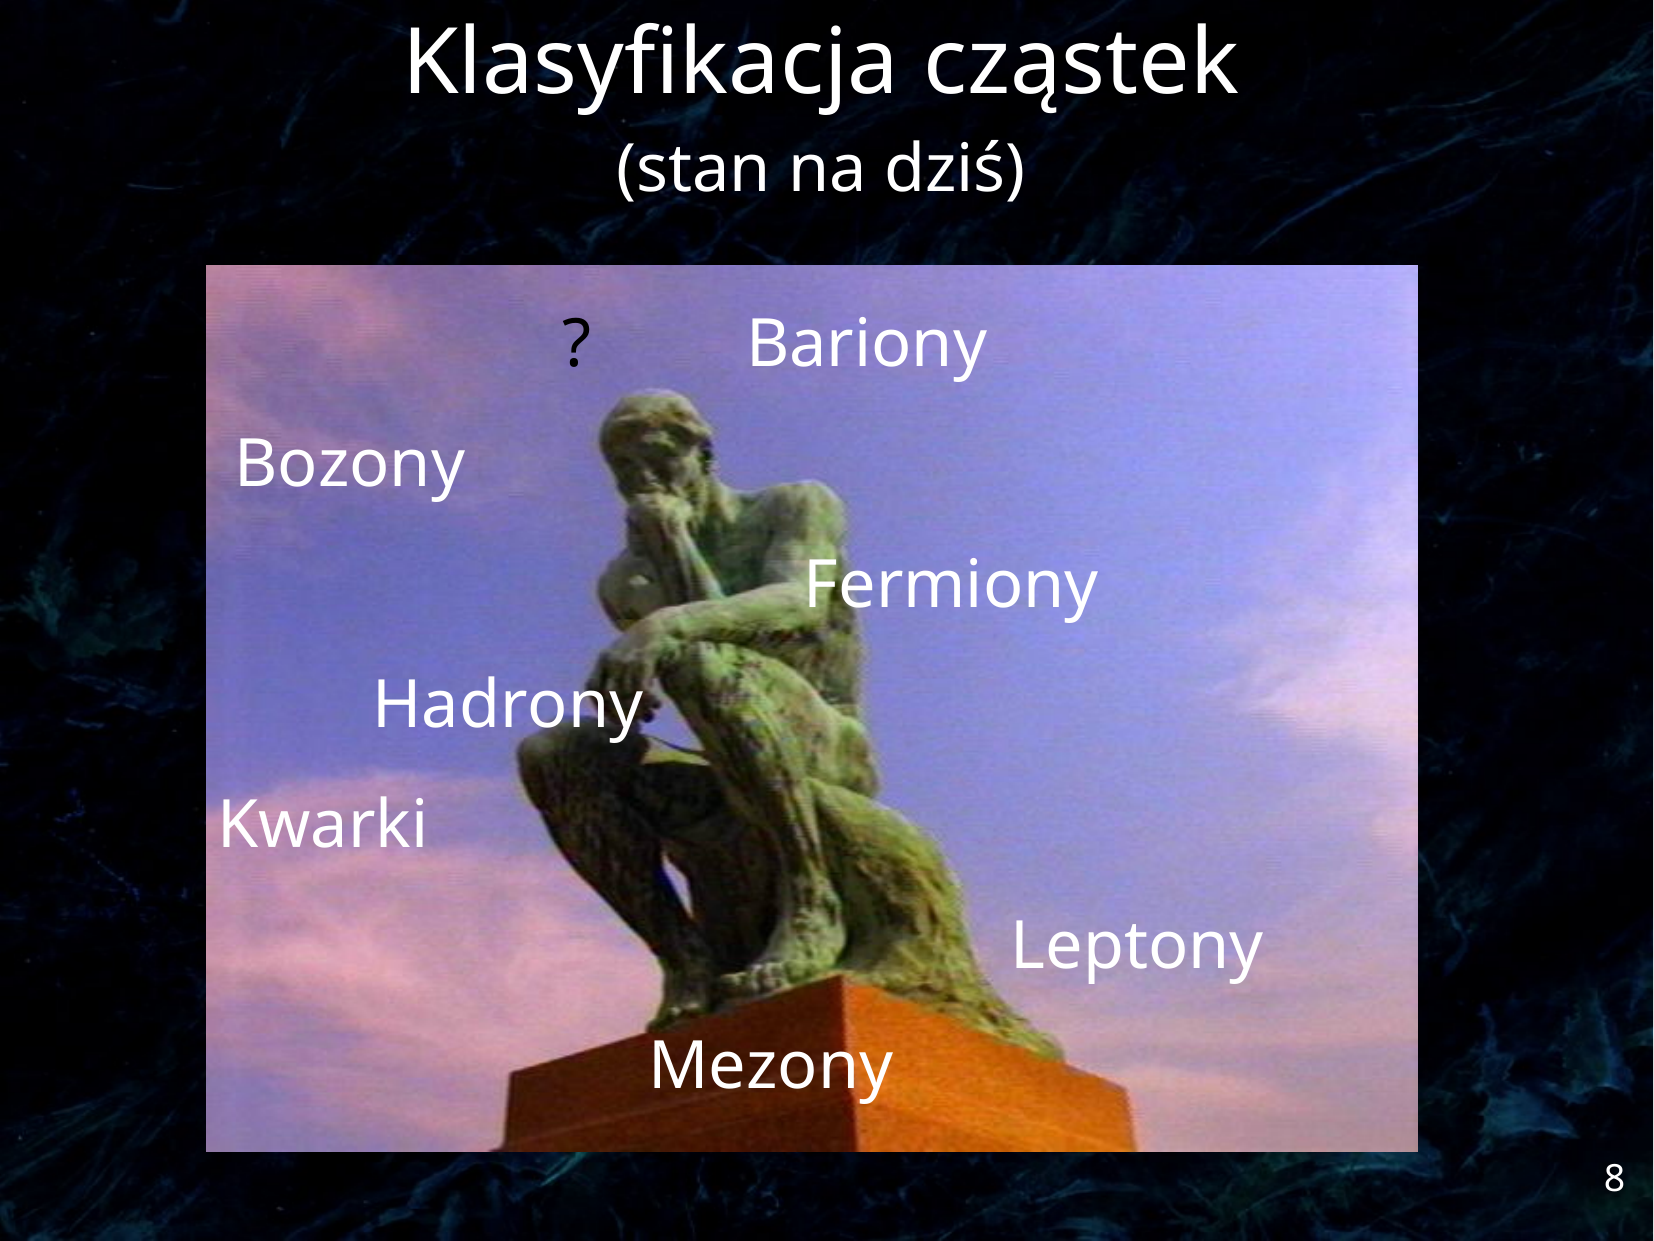

# Klasyfikacja cząstek (stan na dziś)
 ? Bariony
 Bozony
 Fermiony
 Hadrony
 Kwarki
 Leptony
 Mezony
8